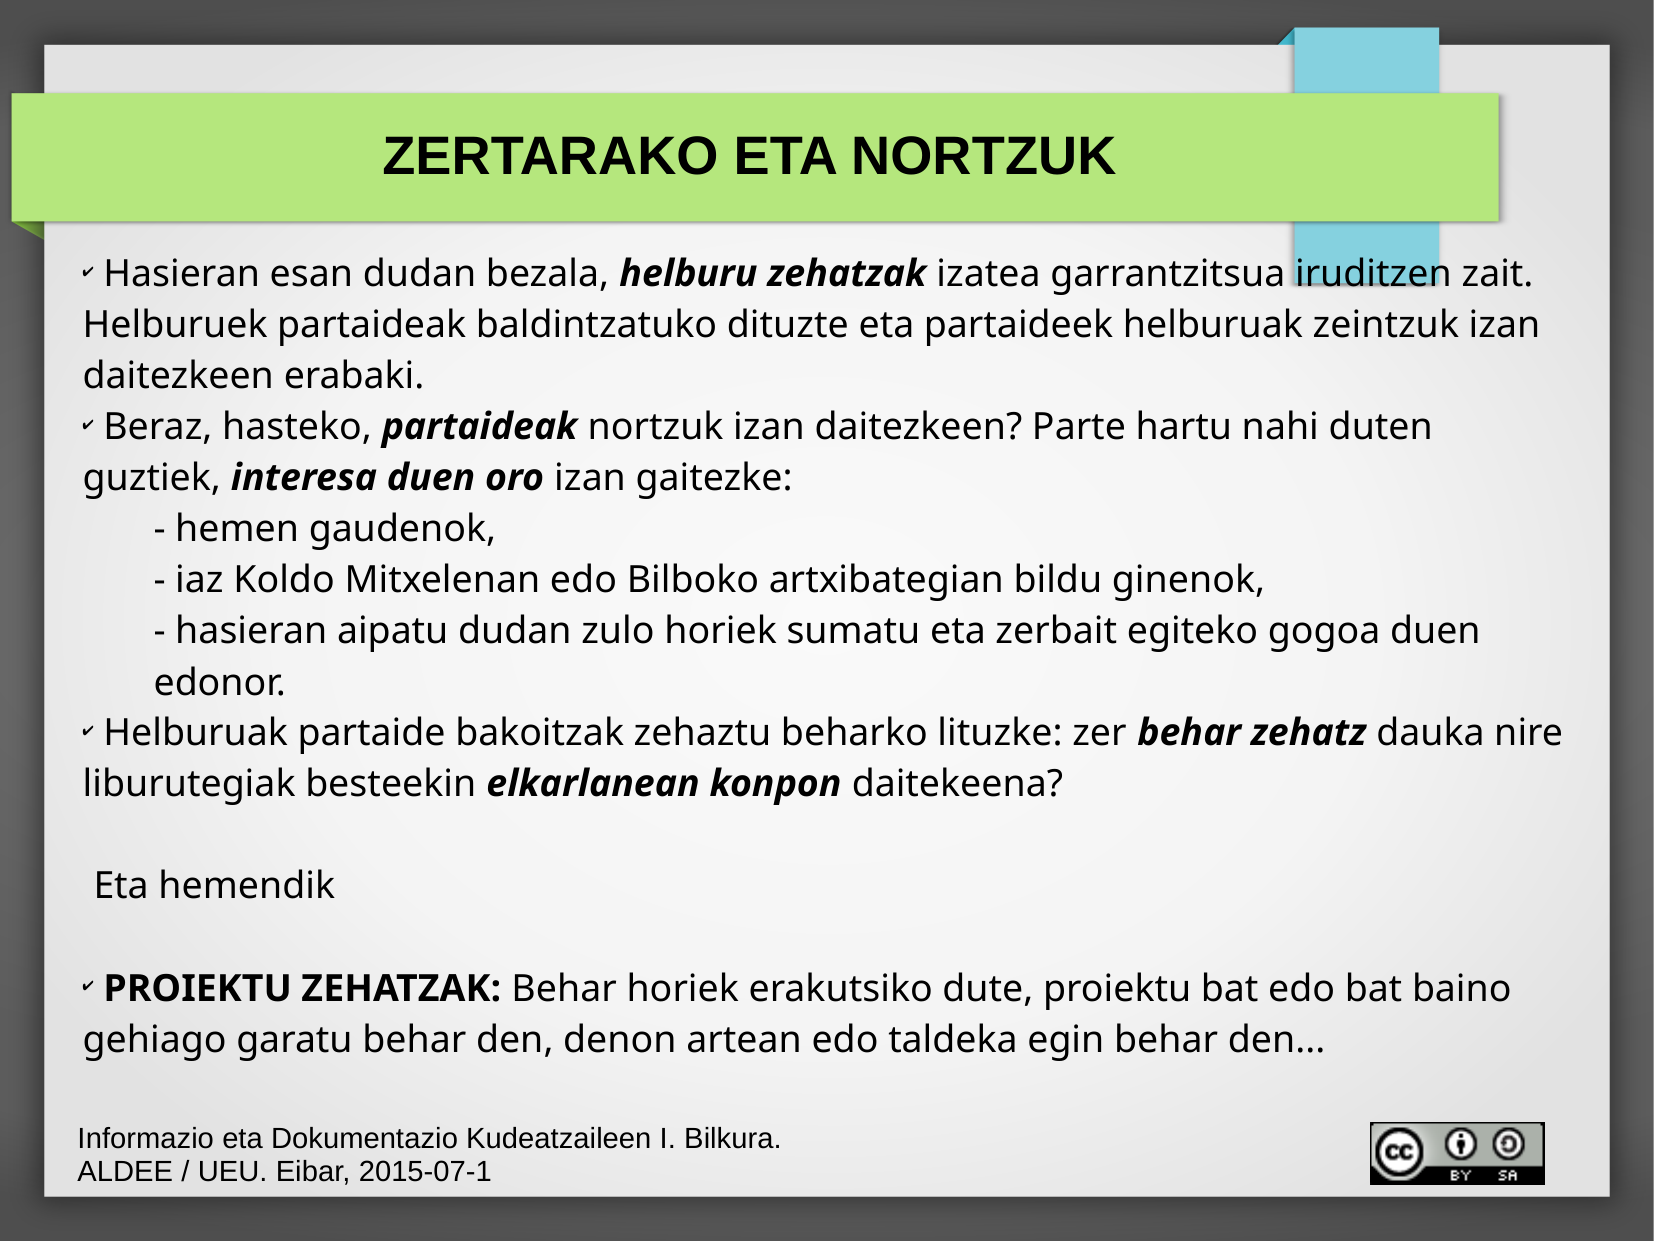

ZERTARAKO ETA NORTZUK
# Hasieran esan dudan bezala, helburu zehatzak izatea garrantzitsua iruditzen zait. Helburuek partaideak baldintzatuko dituzte eta partaideek helburuak zeintzuk izan daitezkeen erabaki.
 Beraz, hasteko, partaideak nortzuk izan daitezkeen? Parte hartu nahi duten guztiek, interesa duen oro izan gaitezke:
- hemen gaudenok,
- iaz Koldo Mitxelenan edo Bilboko artxibategian bildu ginenok,
- hasieran aipatu dudan zulo horiek sumatu eta zerbait egiteko gogoa duen edonor.
 Helburuak partaide bakoitzak zehaztu beharko lituzke: zer behar zehatz dauka nire liburutegiak besteekin elkarlanean konpon daitekeena?
Eta hemendik
 PROIEKTU ZEHATZAK: Behar horiek erakutsiko dute, proiektu bat edo bat baino gehiago garatu behar den, denon artean edo taldeka egin behar den...
Informazio eta Dokumentazio Kudeatzaileen I. Bilkura.
ALDEE / UEU. Eibar, 2015-07-1